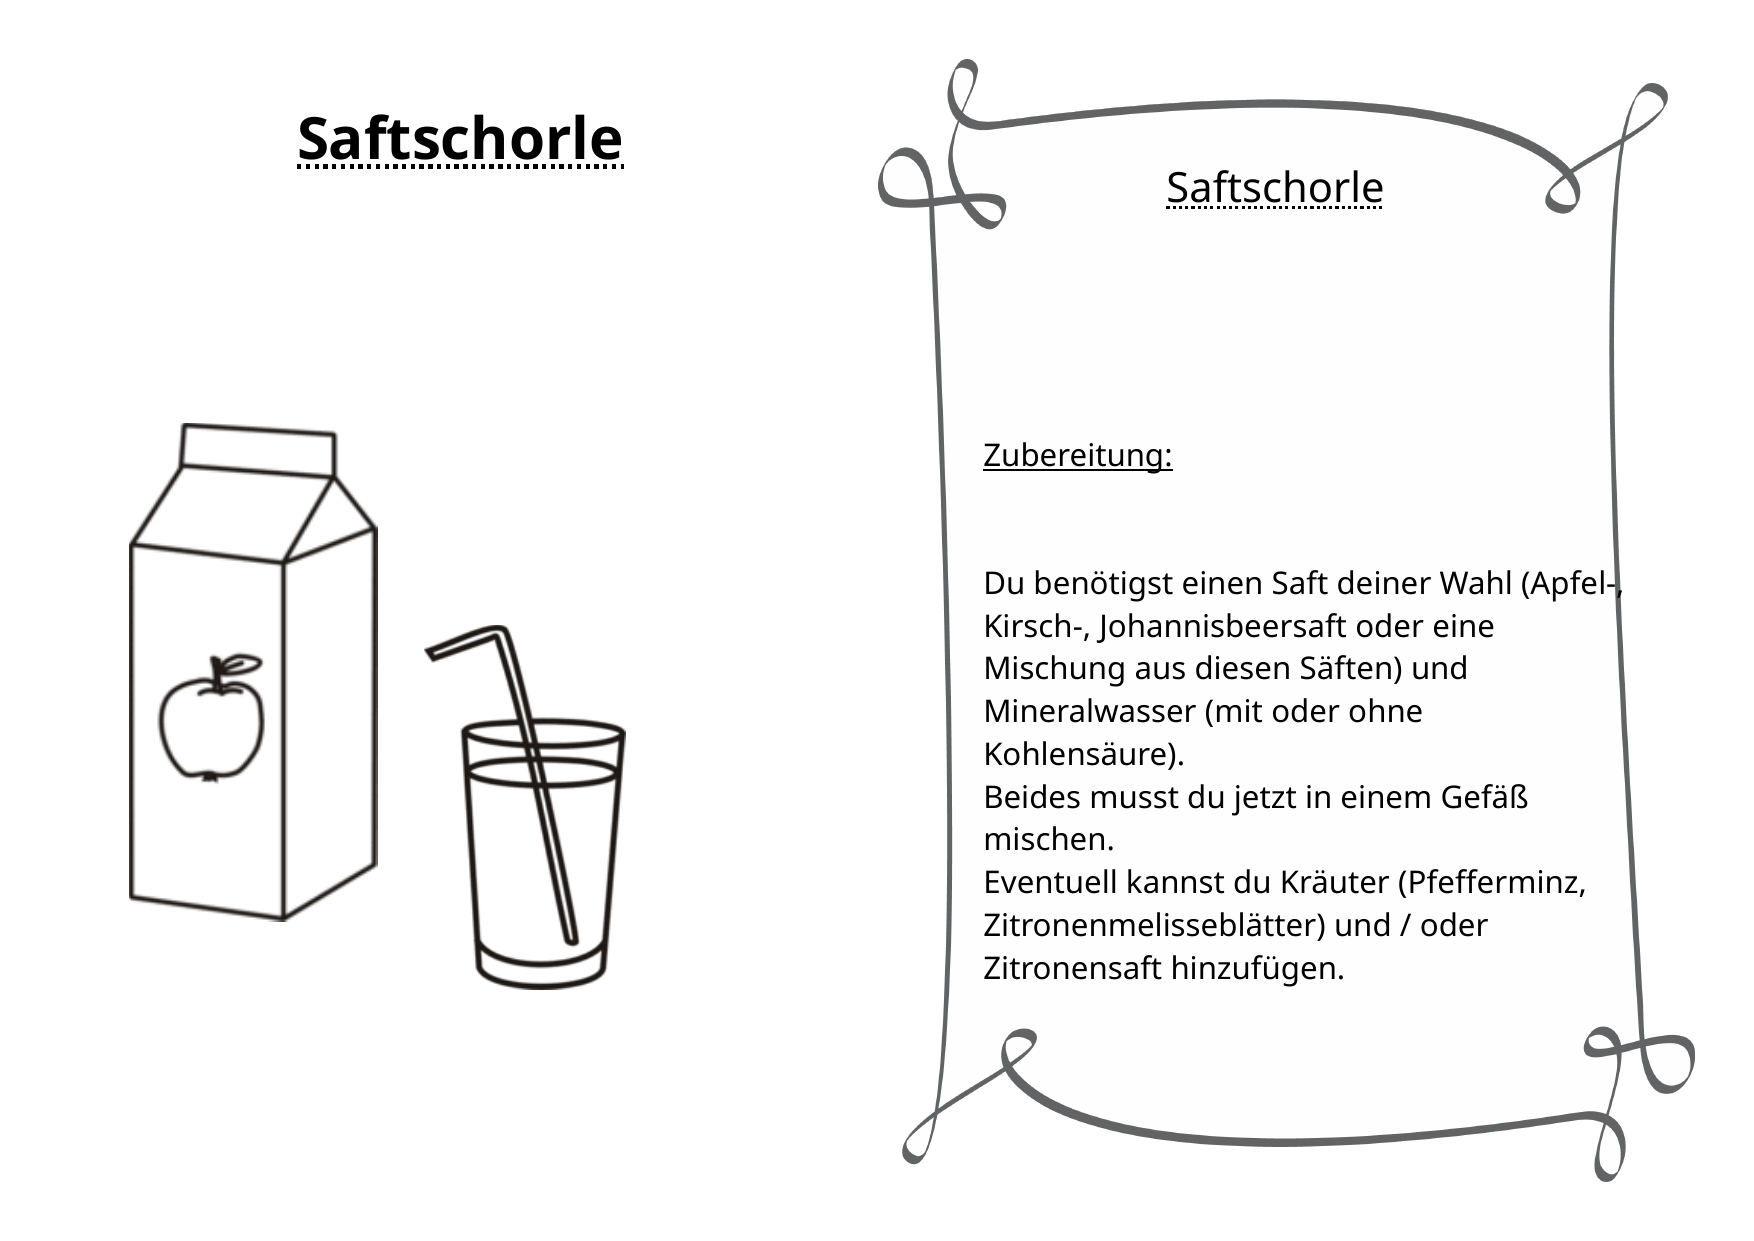

Saftschorle
Saftschorle
Zubereitung:
Du benötigst einen Saft deiner Wahl (Apfel-, Kirsch-, Johannisbeersaft oder eine Mischung aus diesen Säften) und Mineralwasser (mit oder ohne Kohlensäure).
Beides musst du jetzt in einem Gefäß mischen.
Eventuell kannst du Kräuter (Pfefferminz, Zitronenmelisseblätter) und / oder Zitronensaft hinzufügen.